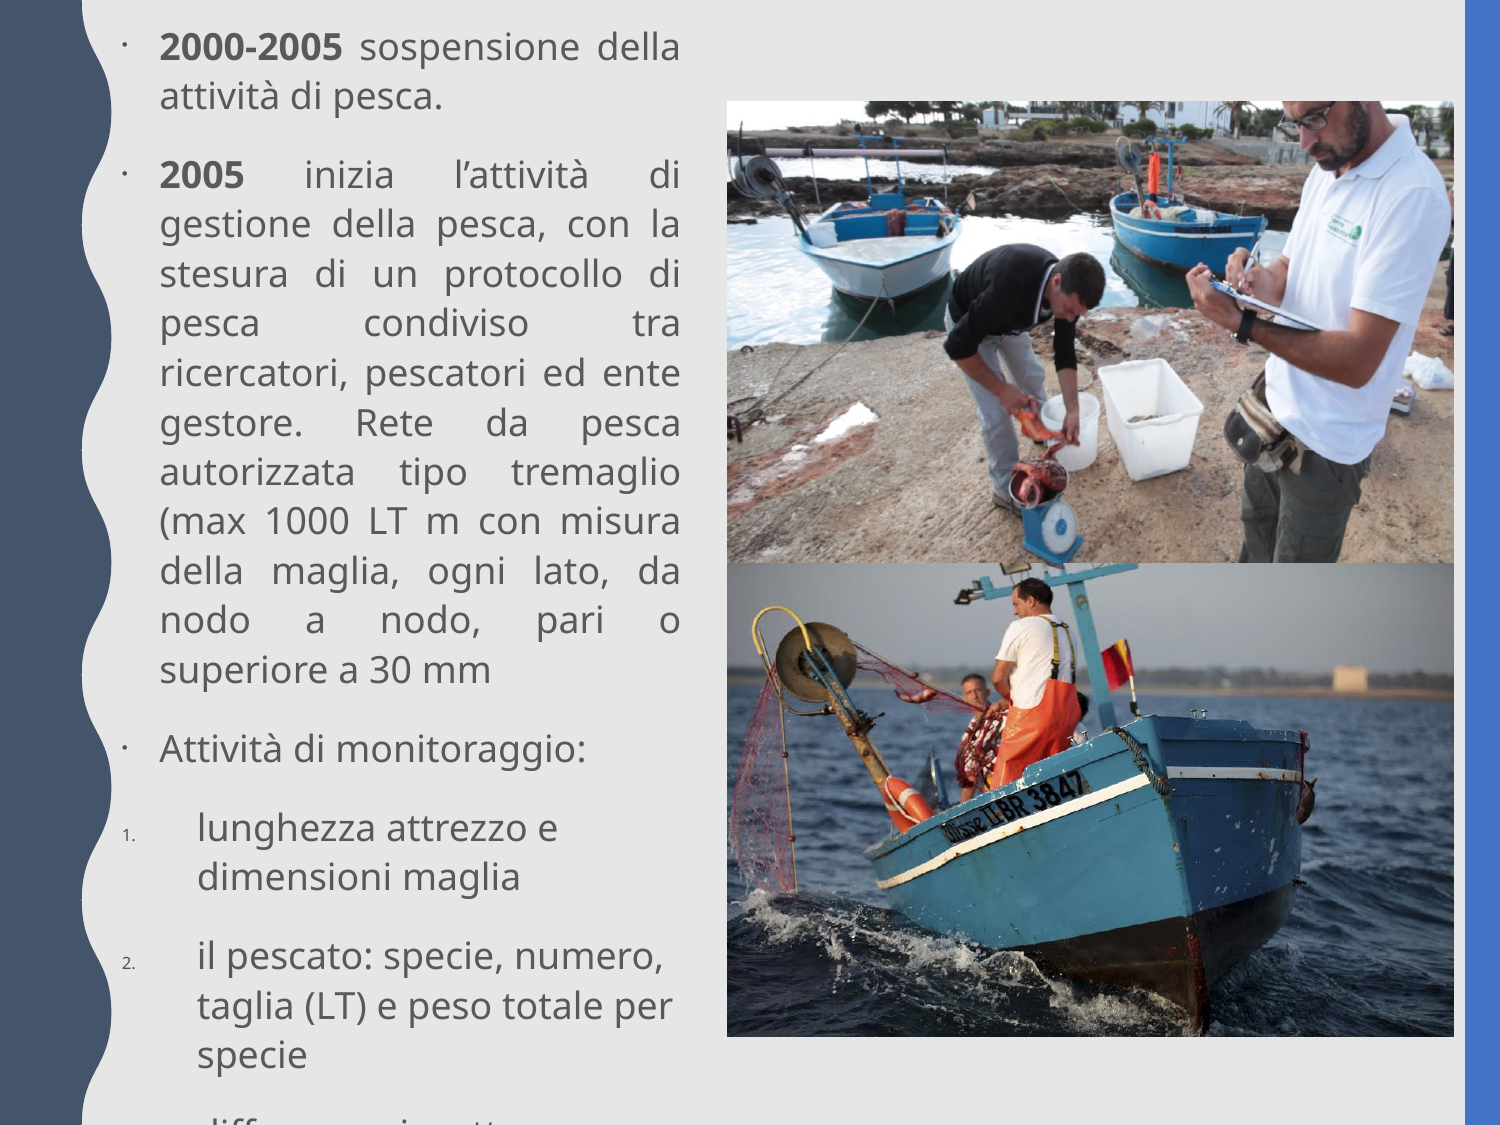

2000-2005 sospensione della attività di pesca.
2005 inizia l’attività di gestione della pesca, con la stesura di un protocollo di pesca condiviso tra ricercatori, pescatori ed ente gestore. Rete da pesca autorizzata tipo tremaglio (max 1000 LT m con misura della maglia, ogni lato, da nodo a nodo, pari o superiore a 30 mm
Attività di monitoraggio:
lunghezza attrezzo e dimensioni maglia
il pescato: specie, numero, taglia (LT) e peso totale per specie
differenza rispetto a pescate al di fuori dell’AMP
#